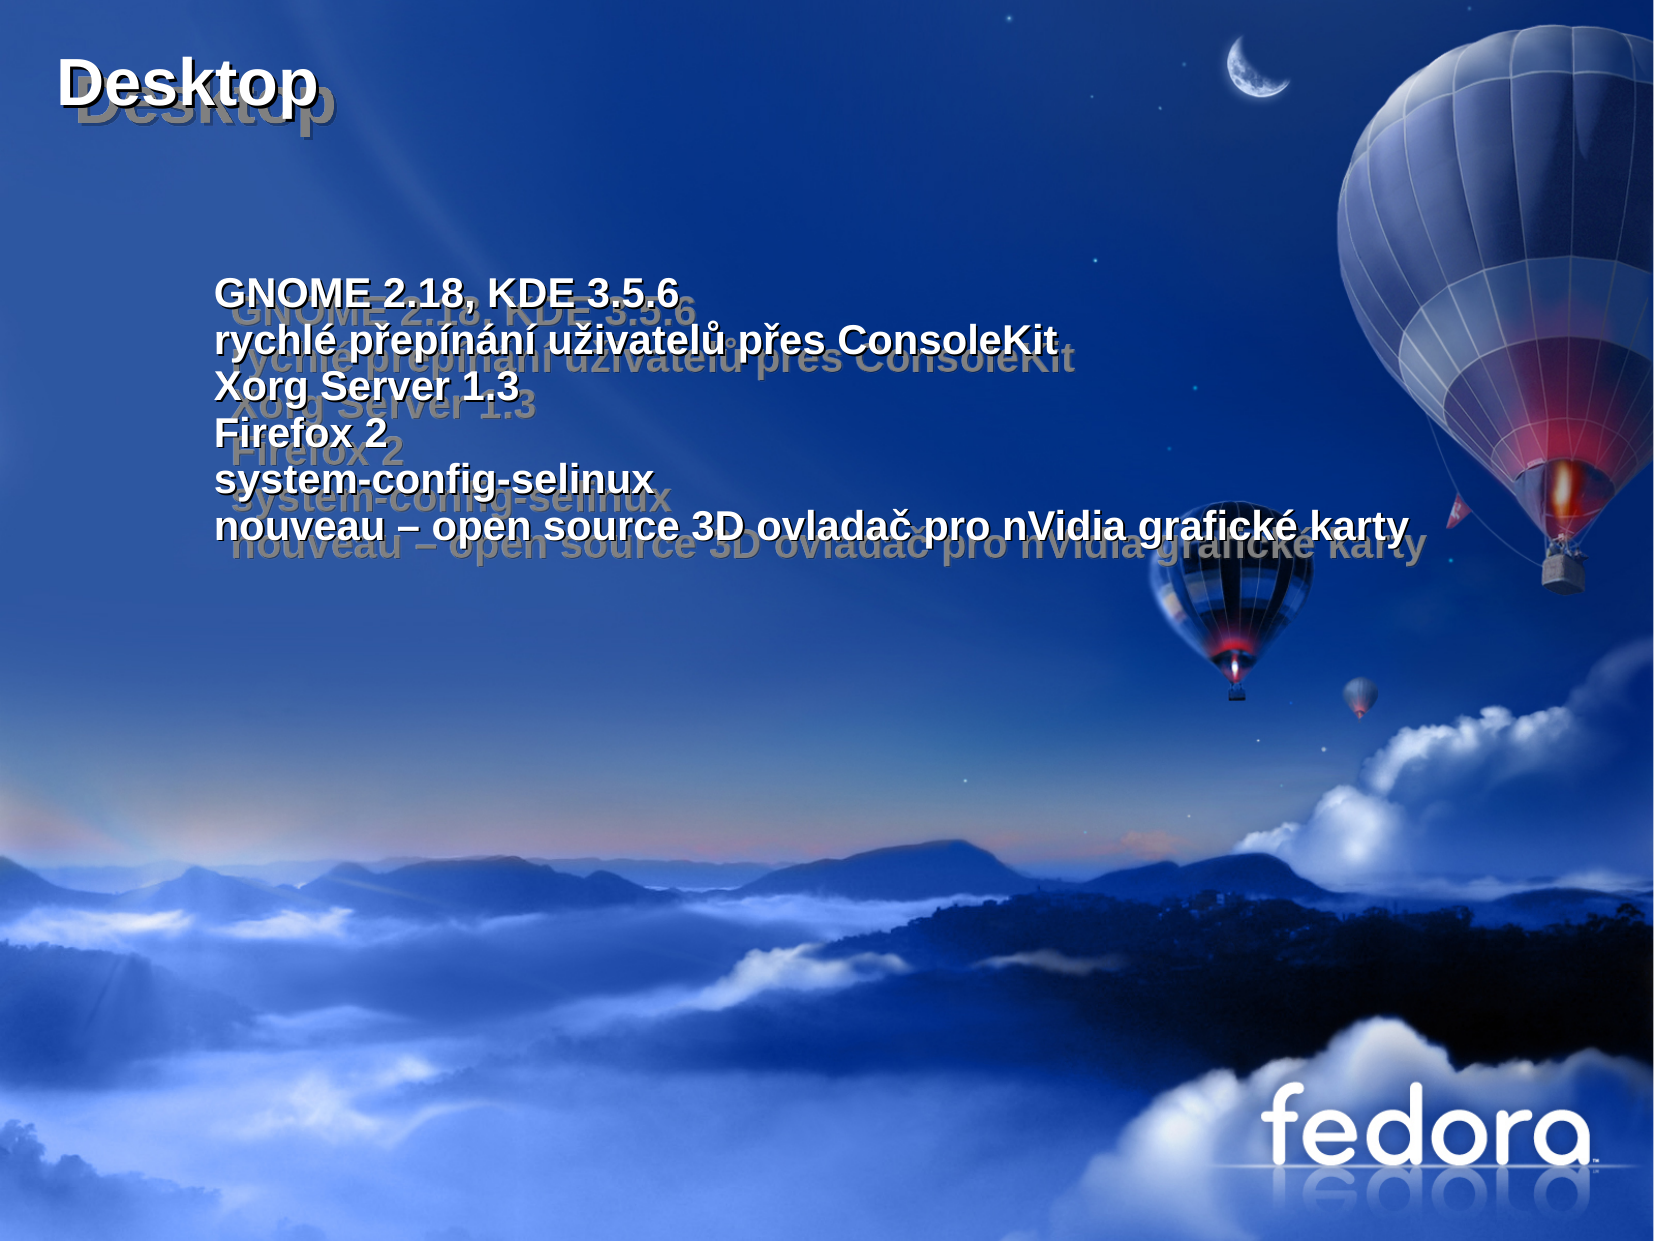

Desktop
 GNOME 2.18, KDE 3.5.6
 rychlé přepínání uživatelů přes ConsoleKit
 Xorg Server 1.3
 Firefox 2
 system-config-selinux
 nouveau – open source 3D ovladač pro nVidia grafické karty